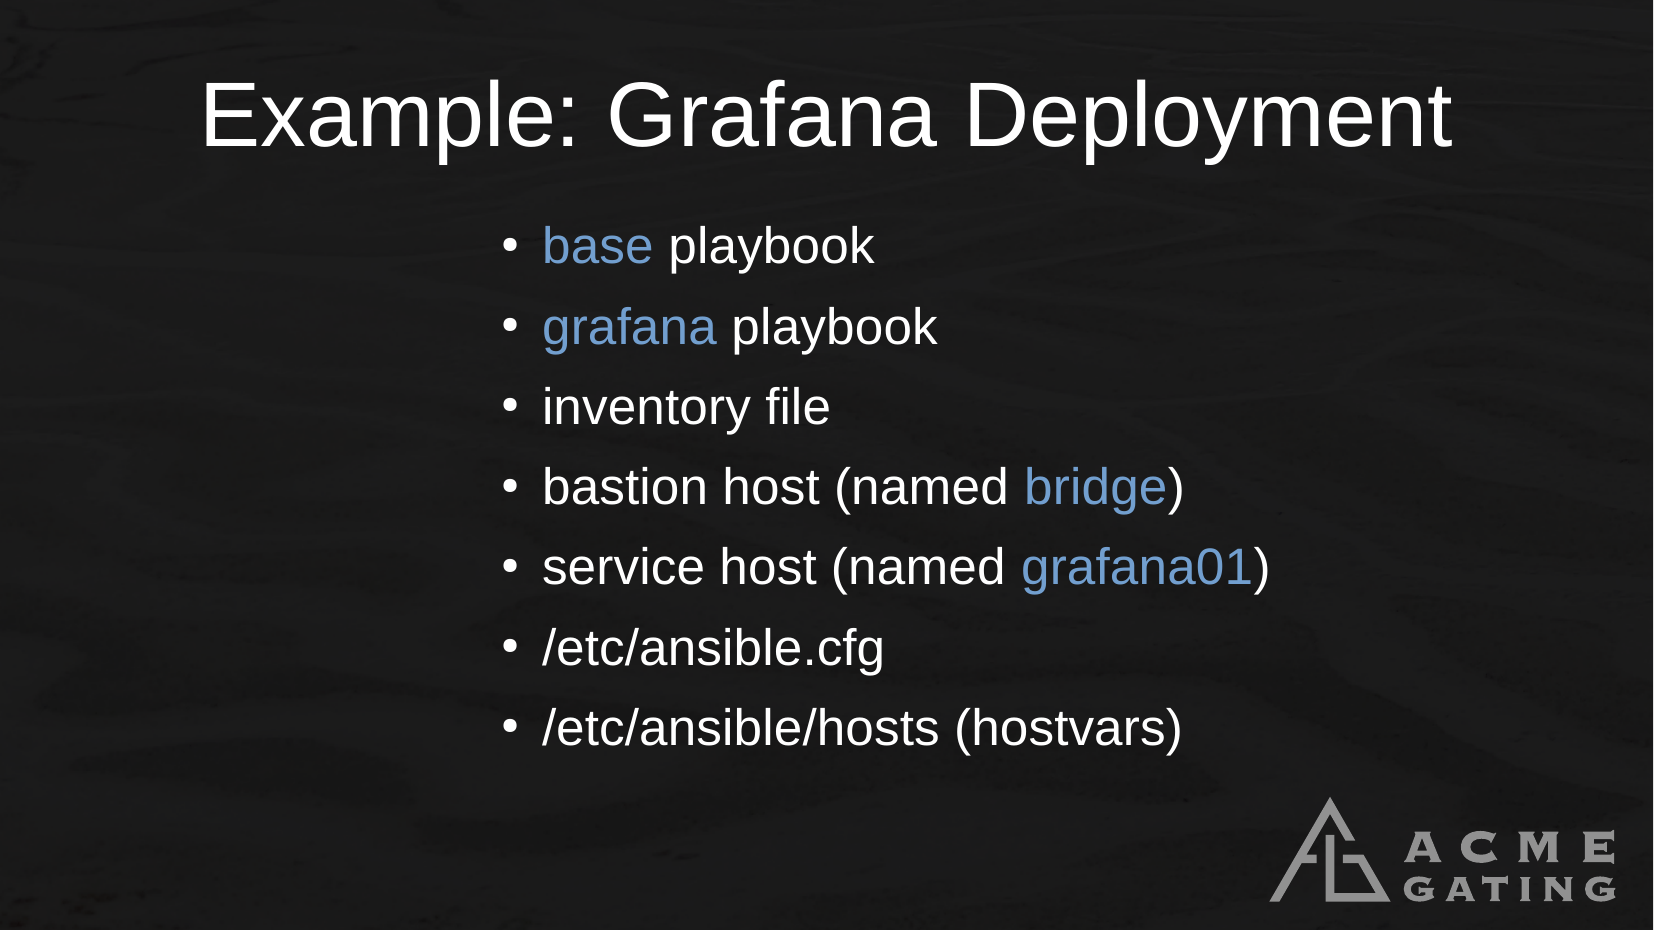

# Example: Grafana Deployment
base playbook
grafana playbook
inventory file
bastion host (named bridge)
service host (named grafana01)
/etc/ansible.cfg
/etc/ansible/hosts (hostvars)